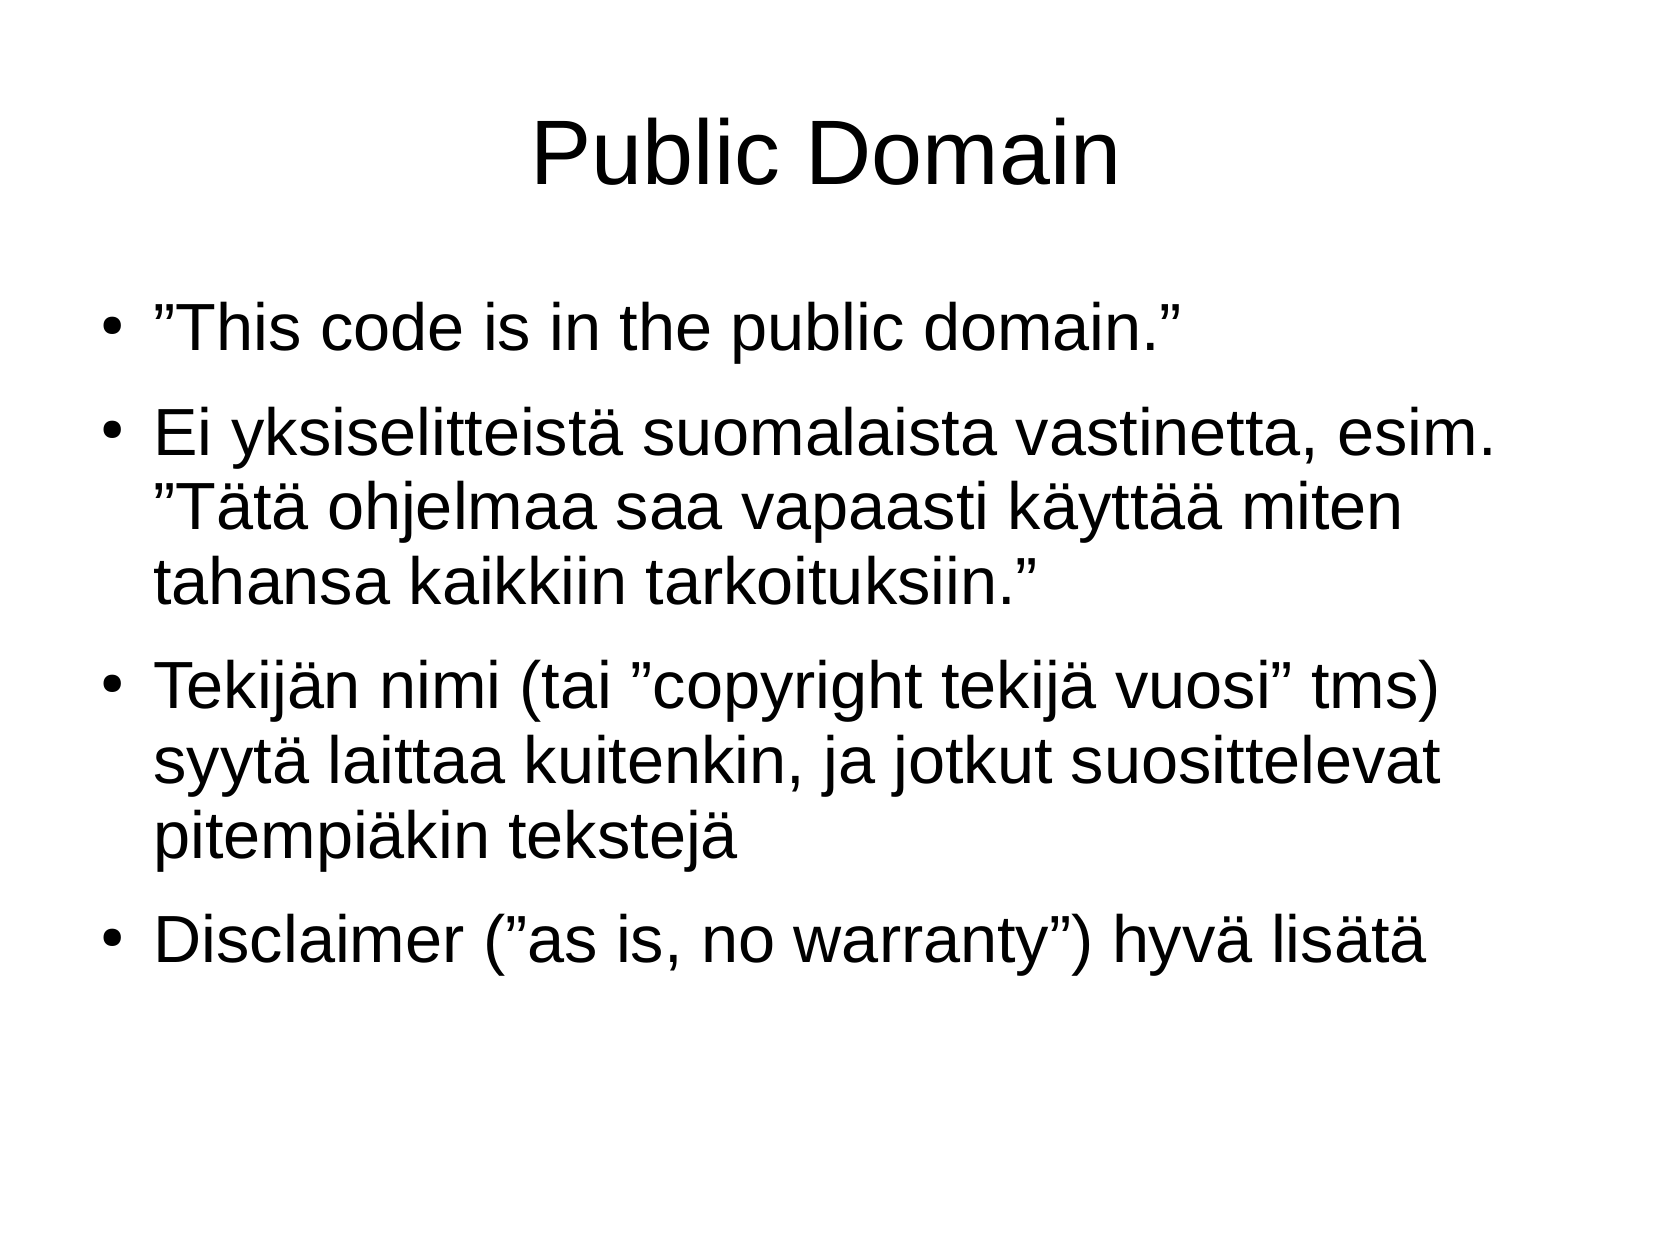

# Public Domain
”This code is in the public domain.”
Ei yksiselitteistä suomalaista vastinetta, esim. ”Tätä ohjelmaa saa vapaasti käyttää miten tahansa kaikkiin tarkoituksiin.”
Tekijän nimi (tai ”copyright tekijä vuosi” tms) syytä laittaa kuitenkin, ja jotkut suosittelevat pitempiäkin tekstejä
Disclaimer (”as is, no warranty”) hyvä lisätä